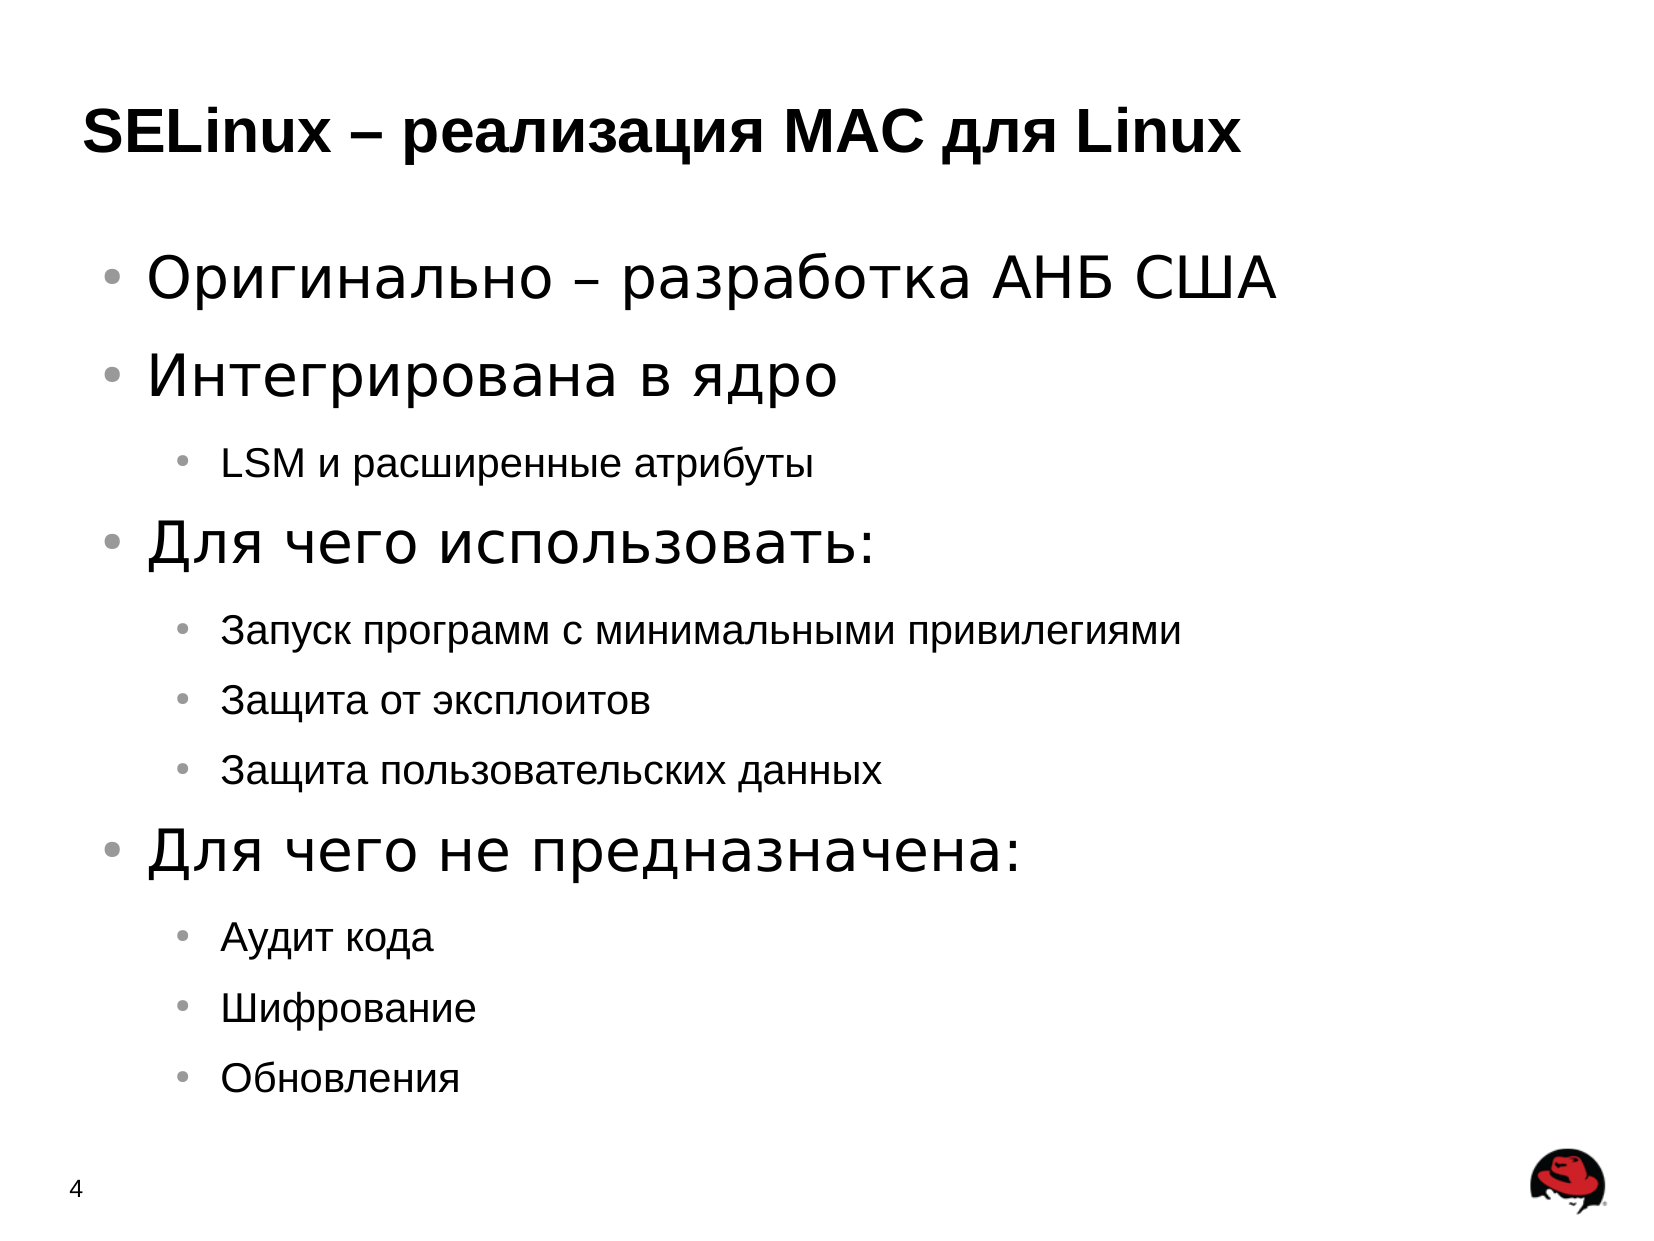

# SELinux – реализация MAC для Linux
Оригинально – разработка АНБ США
Интегрирована в ядро
LSM и расширенные атрибуты
Для чего использовать:
Запуск программ с минимальными привилегиями
Защита от эксплоитов
Защита пользовательских данных
Для чего не предназначена:
Аудит кода
Шифрование
Обновления